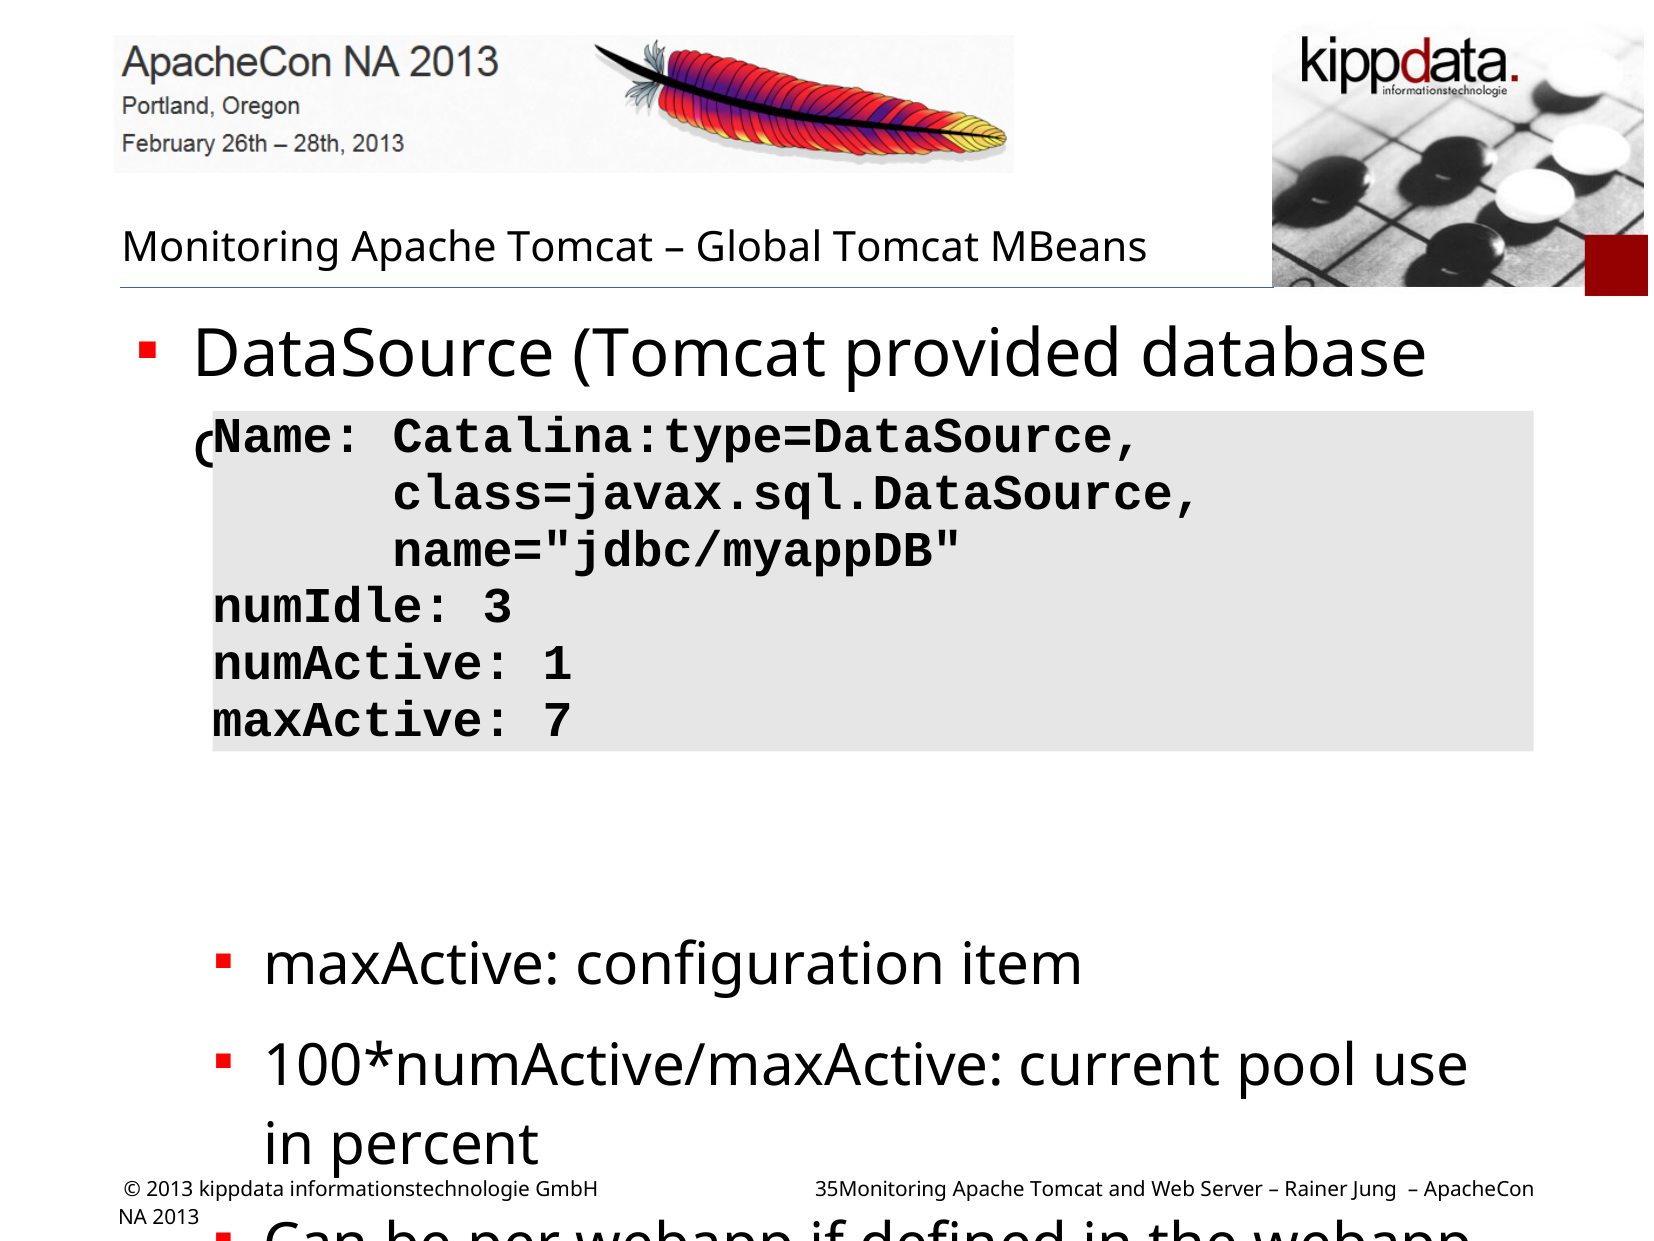

# Monitoring Apache Tomcat – Global Tomcat MBeans
DataSource (Tomcat provided database conn. pools)
maxActive: configuration item
100*numActive/maxActive: current pool use in percent
Can be per webapp if defined in the webapp, ObjectName then slightly different
Name: Catalina:type=DataSource,
 class=javax.sql.DataSource,
 name="jdbc/myappDB"
numIdle: 3
numActive: 1
maxActive: 7